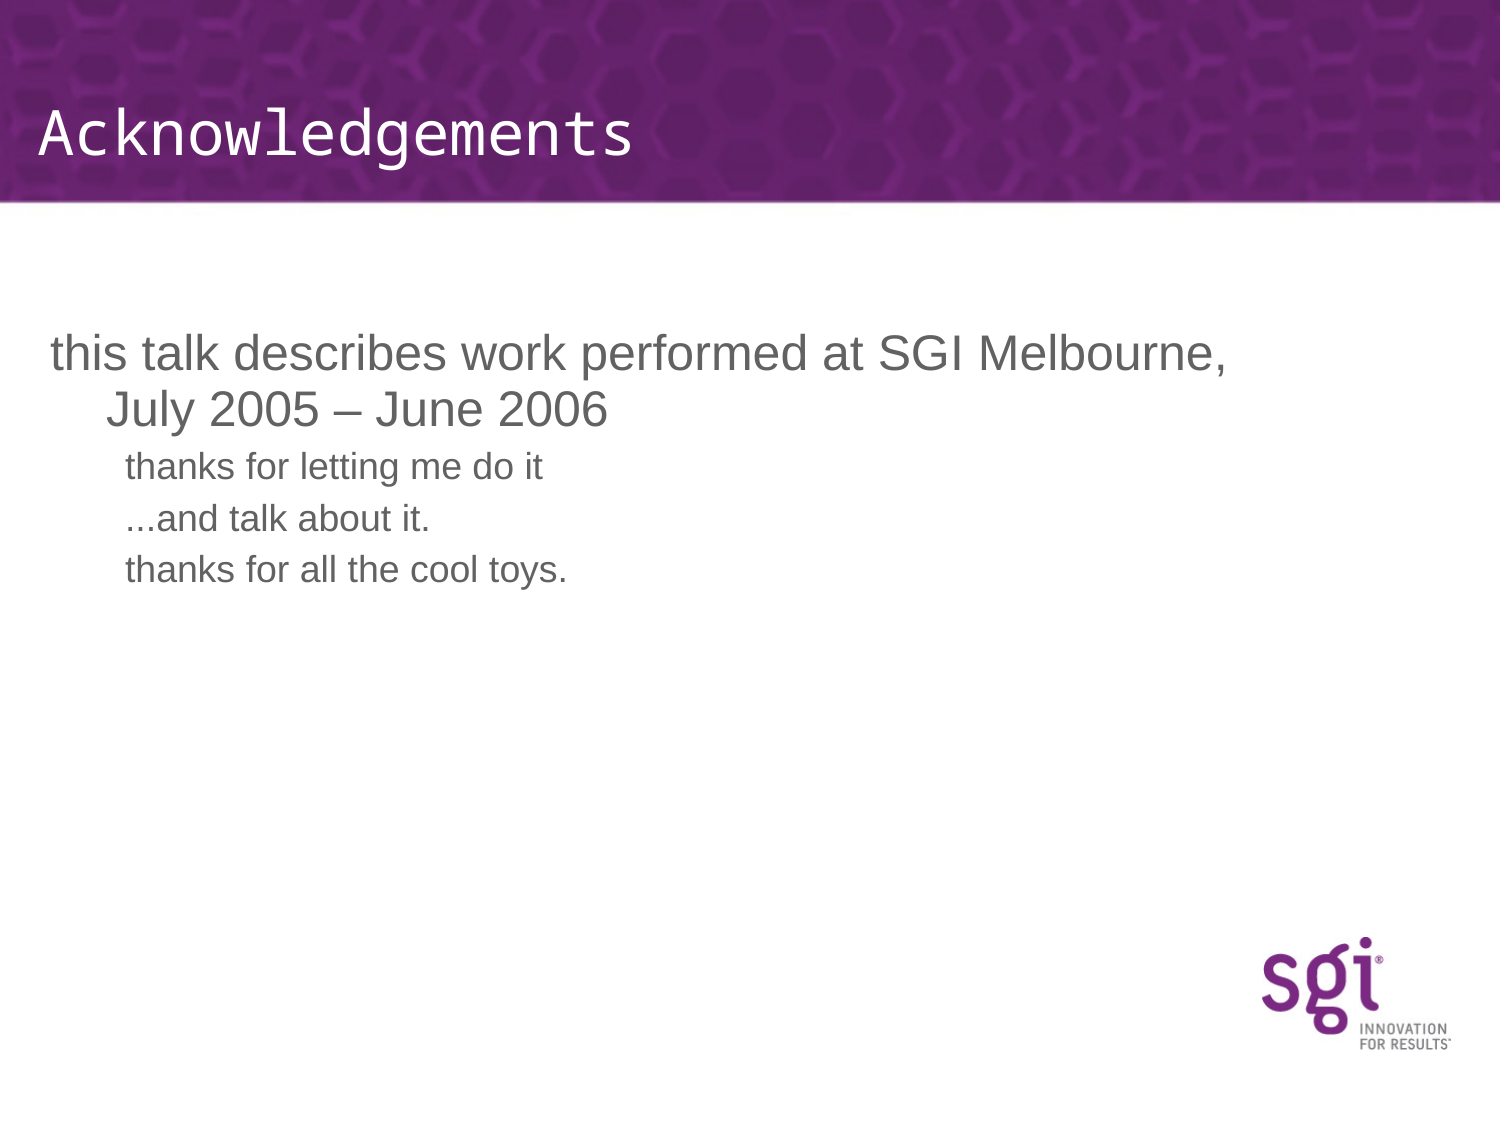

# Acknowledgements
this talk describes work performed at SGI Melbourne, July 2005 – June 2006
thanks for letting me do it
...and talk about it.
thanks for all the cool toys.